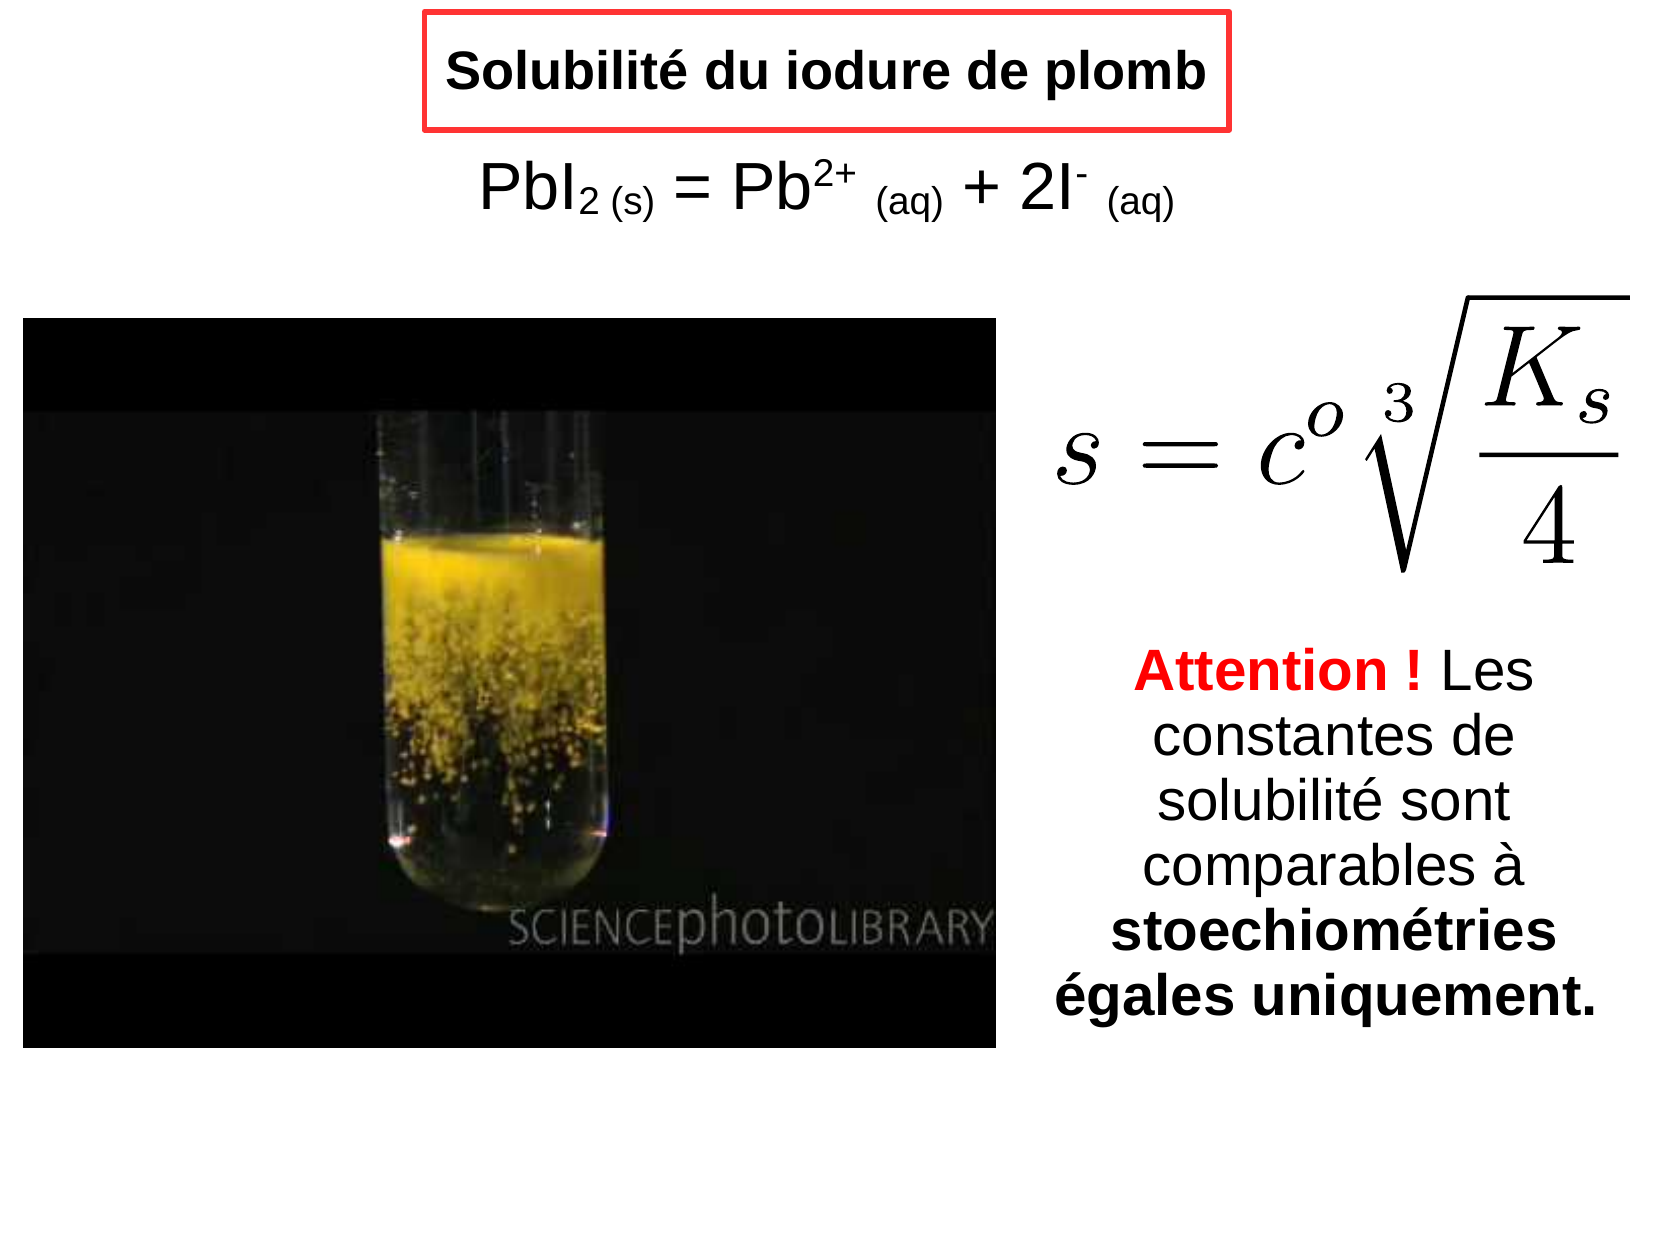

Solubilité du iodure de plomb
PbI2 (s) = Pb2+ (aq) + 2I- (aq)
Attention ! Les constantes de solubilité sont comparables à stoechiométries égales uniquement.